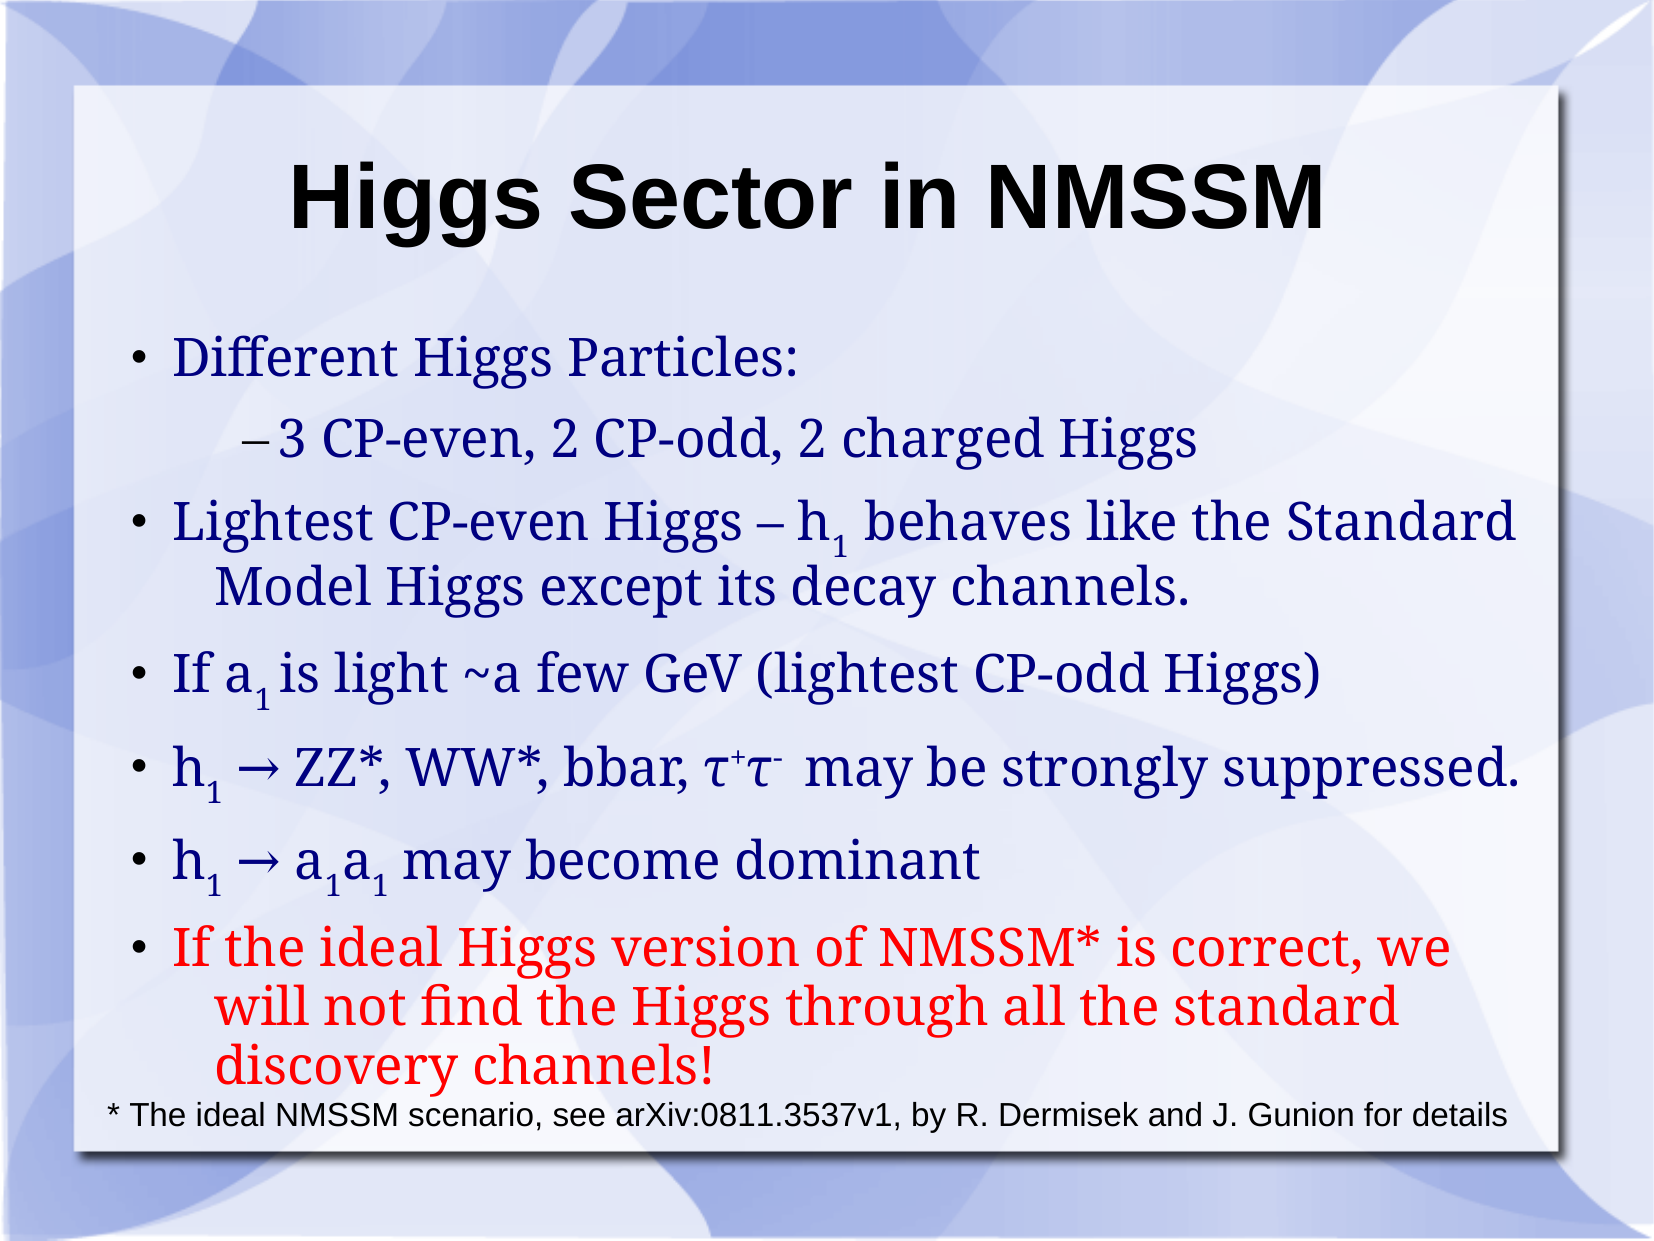

# Higgs Sector in NMSSM
Different Higgs Particles:
3 CP-even, 2 CP-odd, 2 charged Higgs
Lightest CP-even Higgs – h1 behaves like the Standard Model Higgs except its decay channels.
If a1 is light ~a few GeV (lightest CP-odd Higgs)
h1 → ZZ*, WW*, bbar, τ+τ- may be strongly suppressed.
h1 → a1a1 may become dominant
If the ideal Higgs version of NMSSM* is correct, we will not find the Higgs through all the standard discovery channels!
* The ideal NMSSM scenario, see arXiv:0811.3537v1, by R. Dermisek and J. Gunion for details